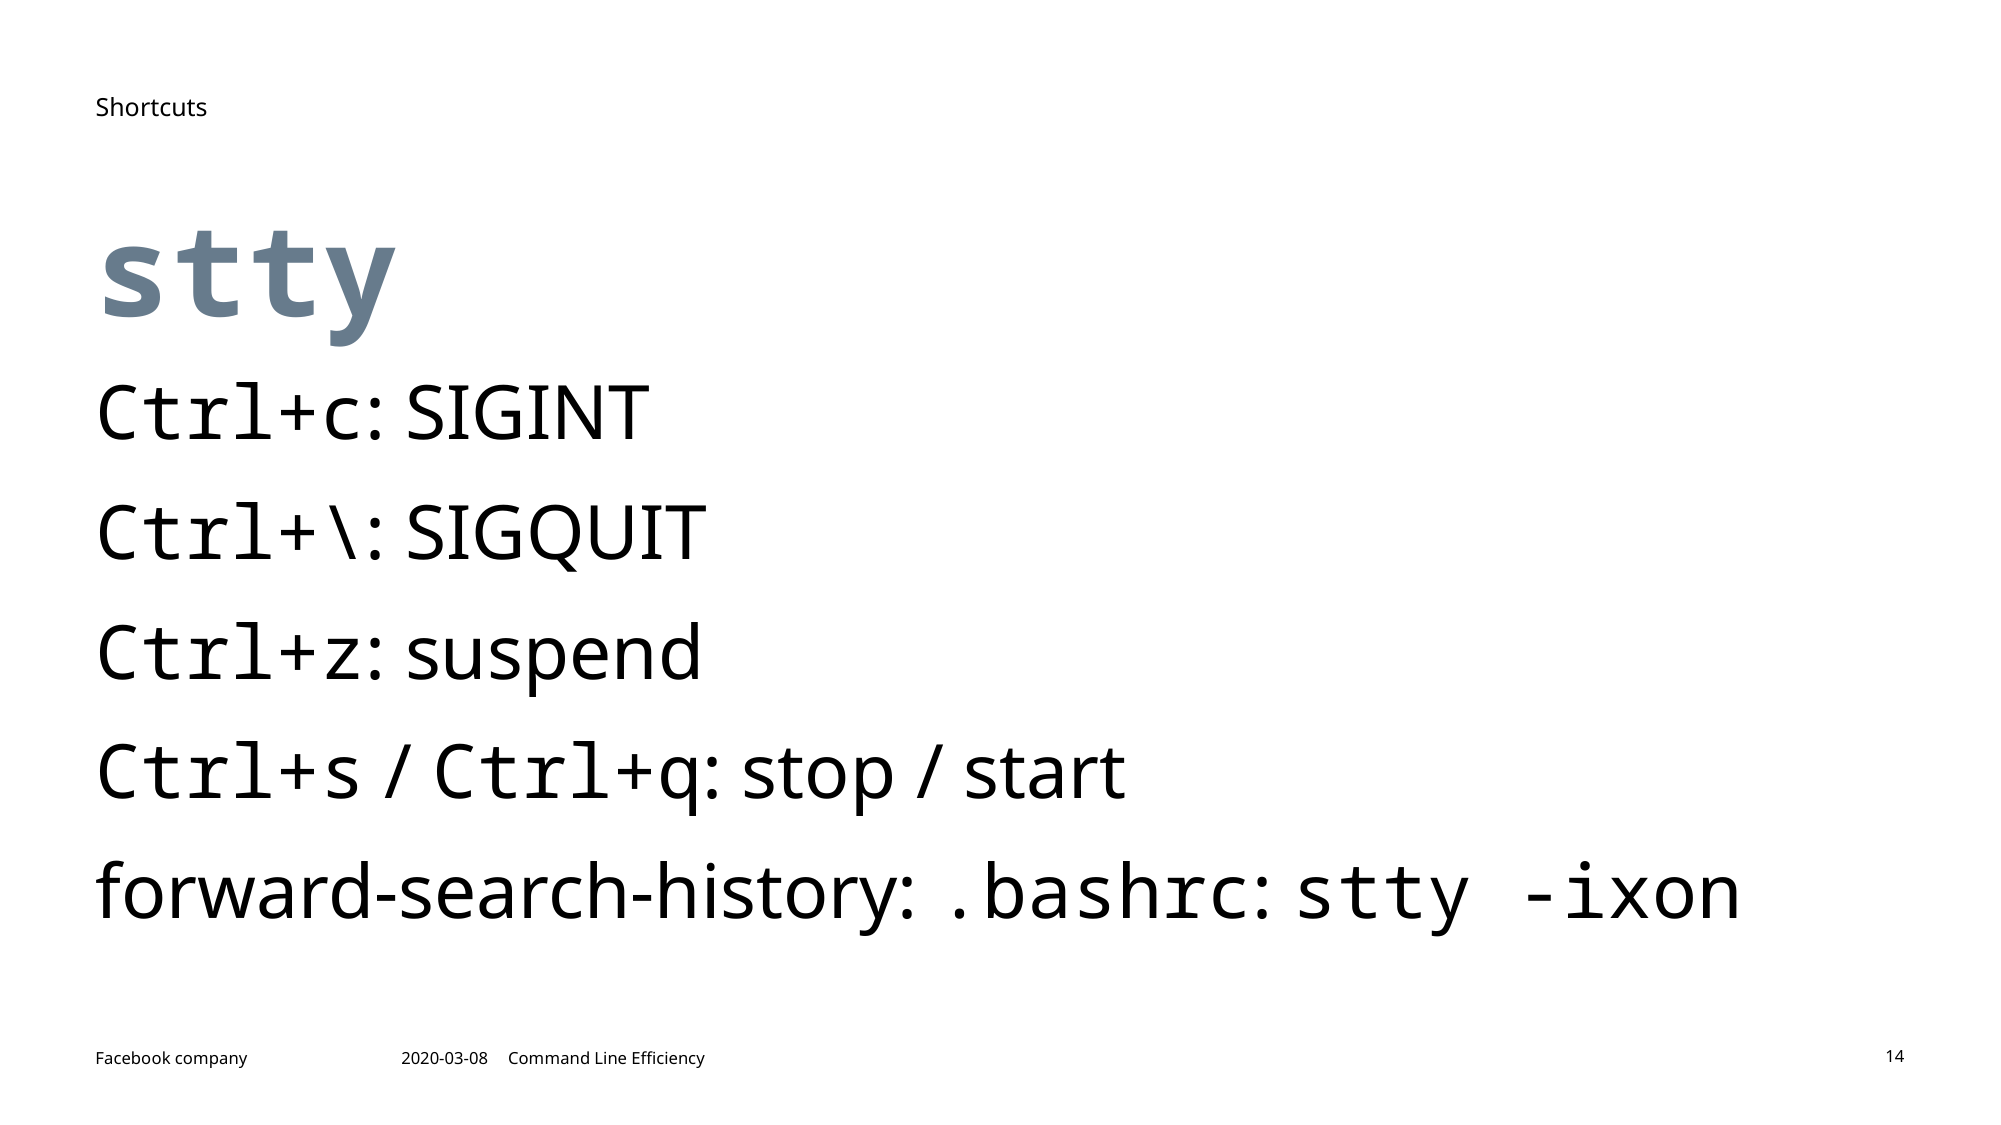

Shortcuts
stty
# Ctrl+c: SIGINT
Ctrl+\: SIGQUIT
Ctrl+z: suspend
Ctrl+s / Ctrl+q: stop / start
forward-search-history: .bashrc: stty -ixon
2020-03-08
Command Line Efficiency